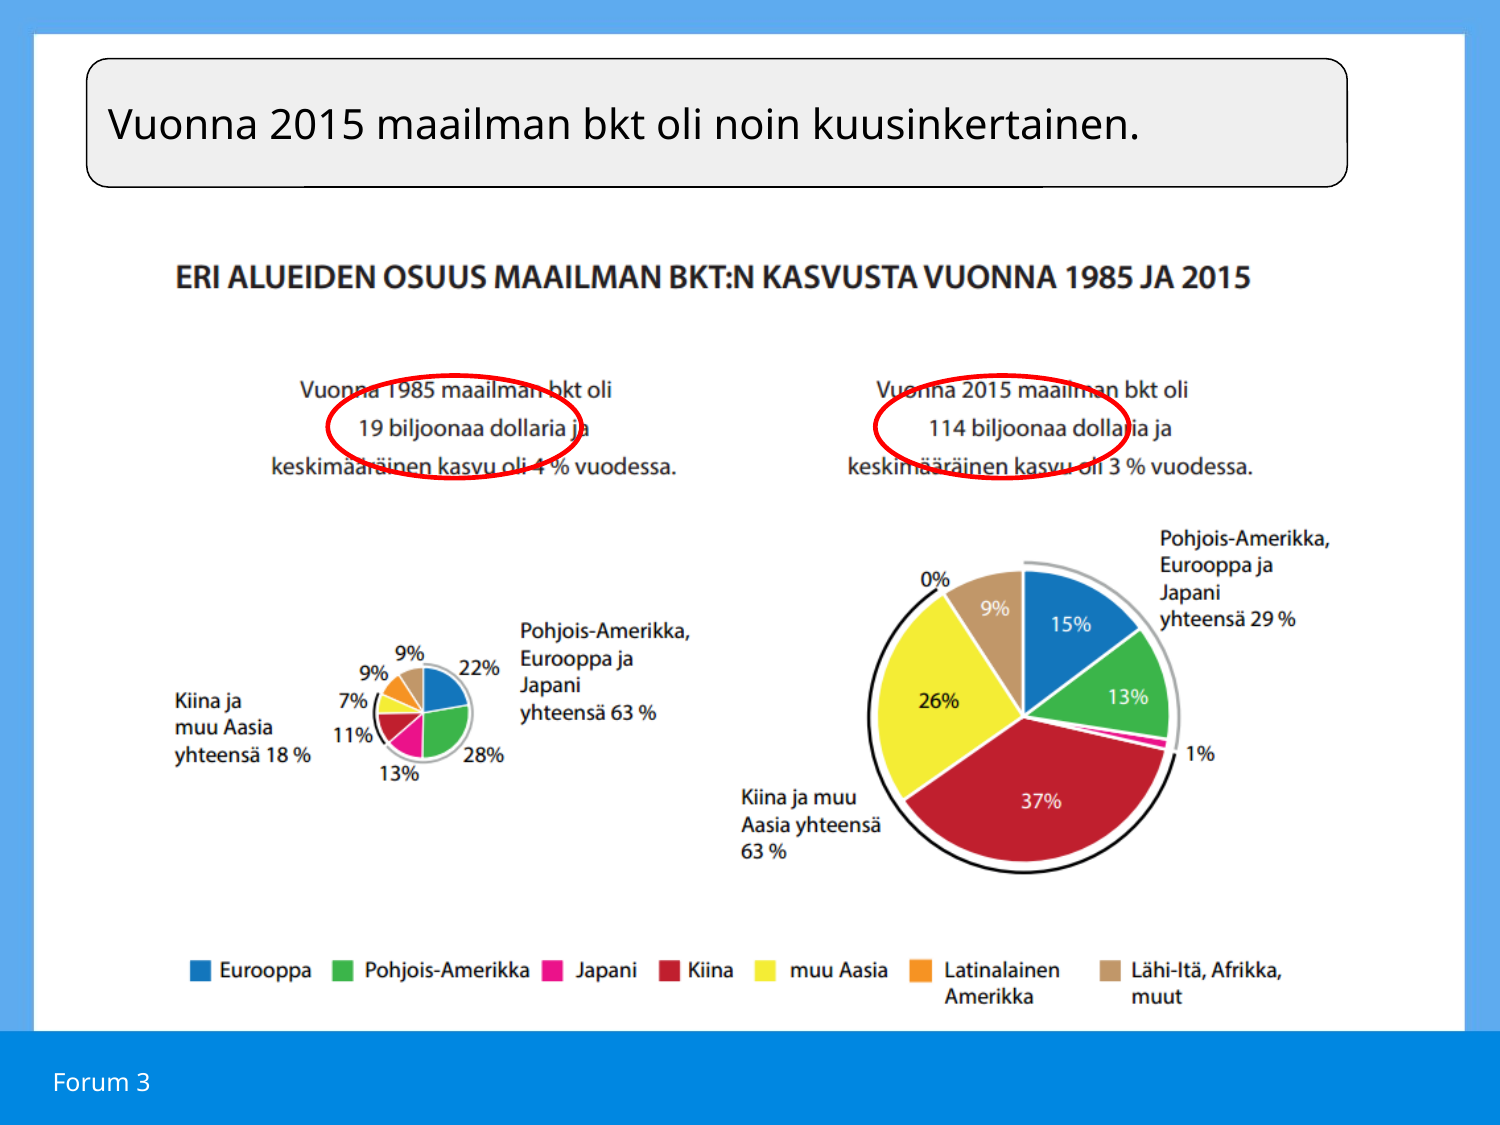

Vuonna 2015 maailman bkt oli noin kuusinkertainen.